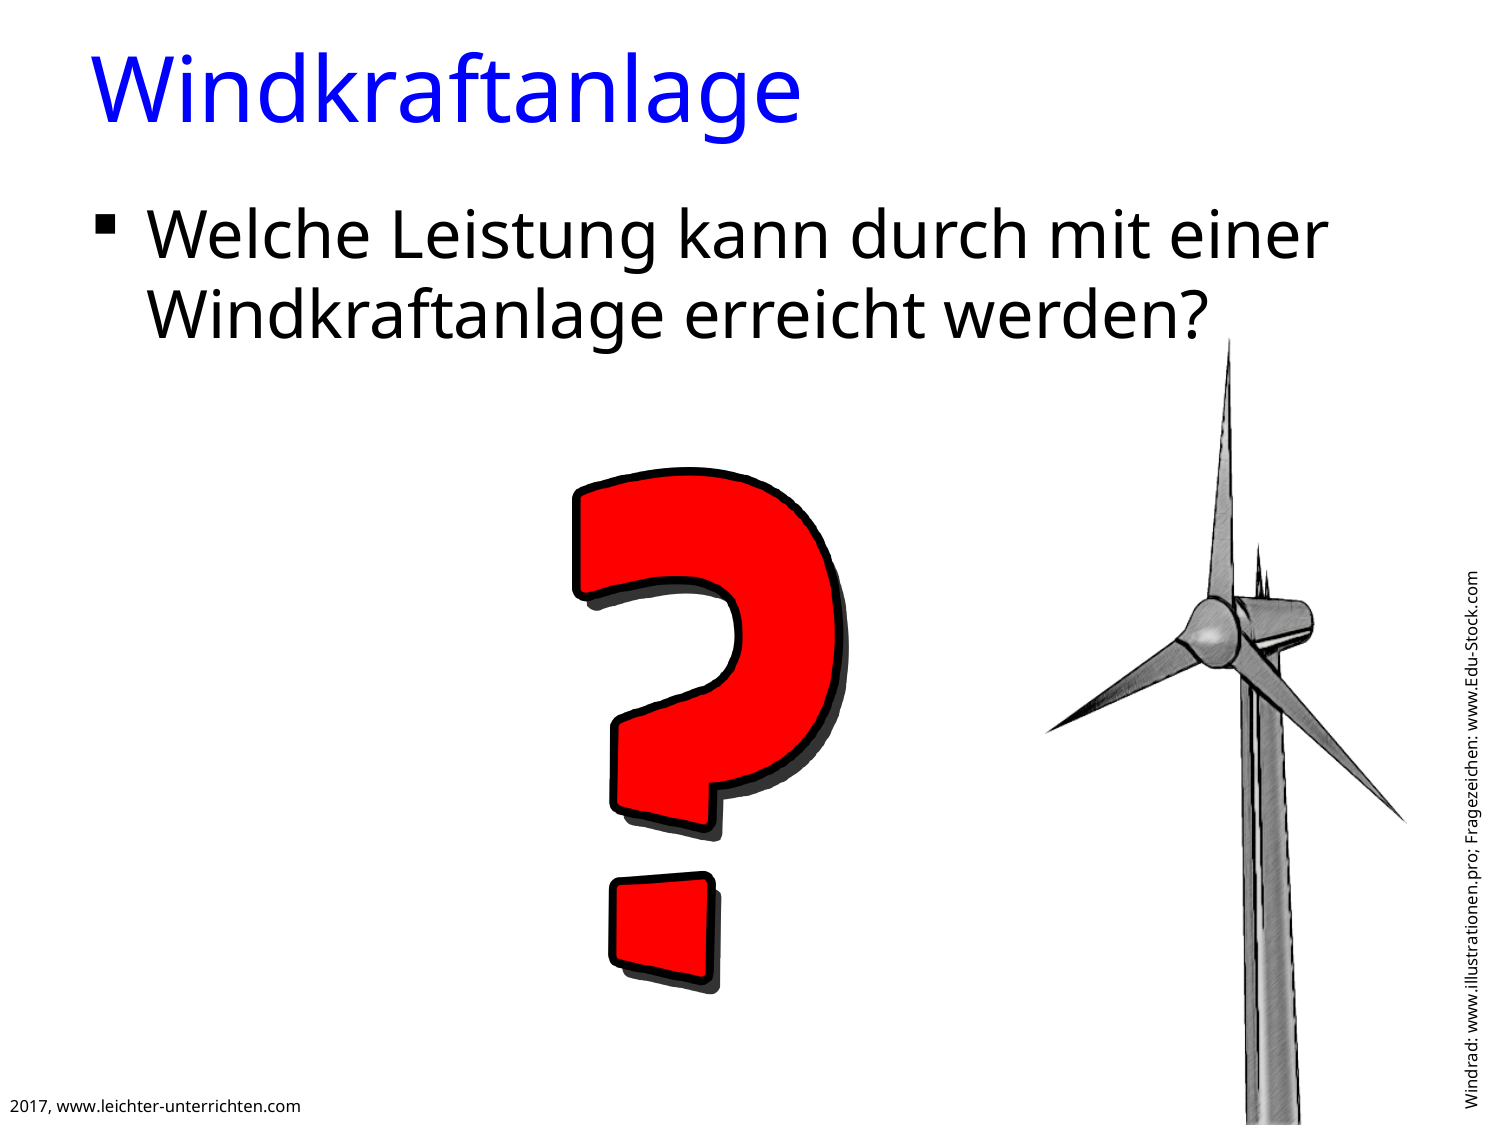

# Windkraftanlage
Welche Leistung kann durch mit einer Windkraftanlage erreicht werden?
Windrad: www.illustrationen.pro; Fragezeichen: www.Edu-Stock.com